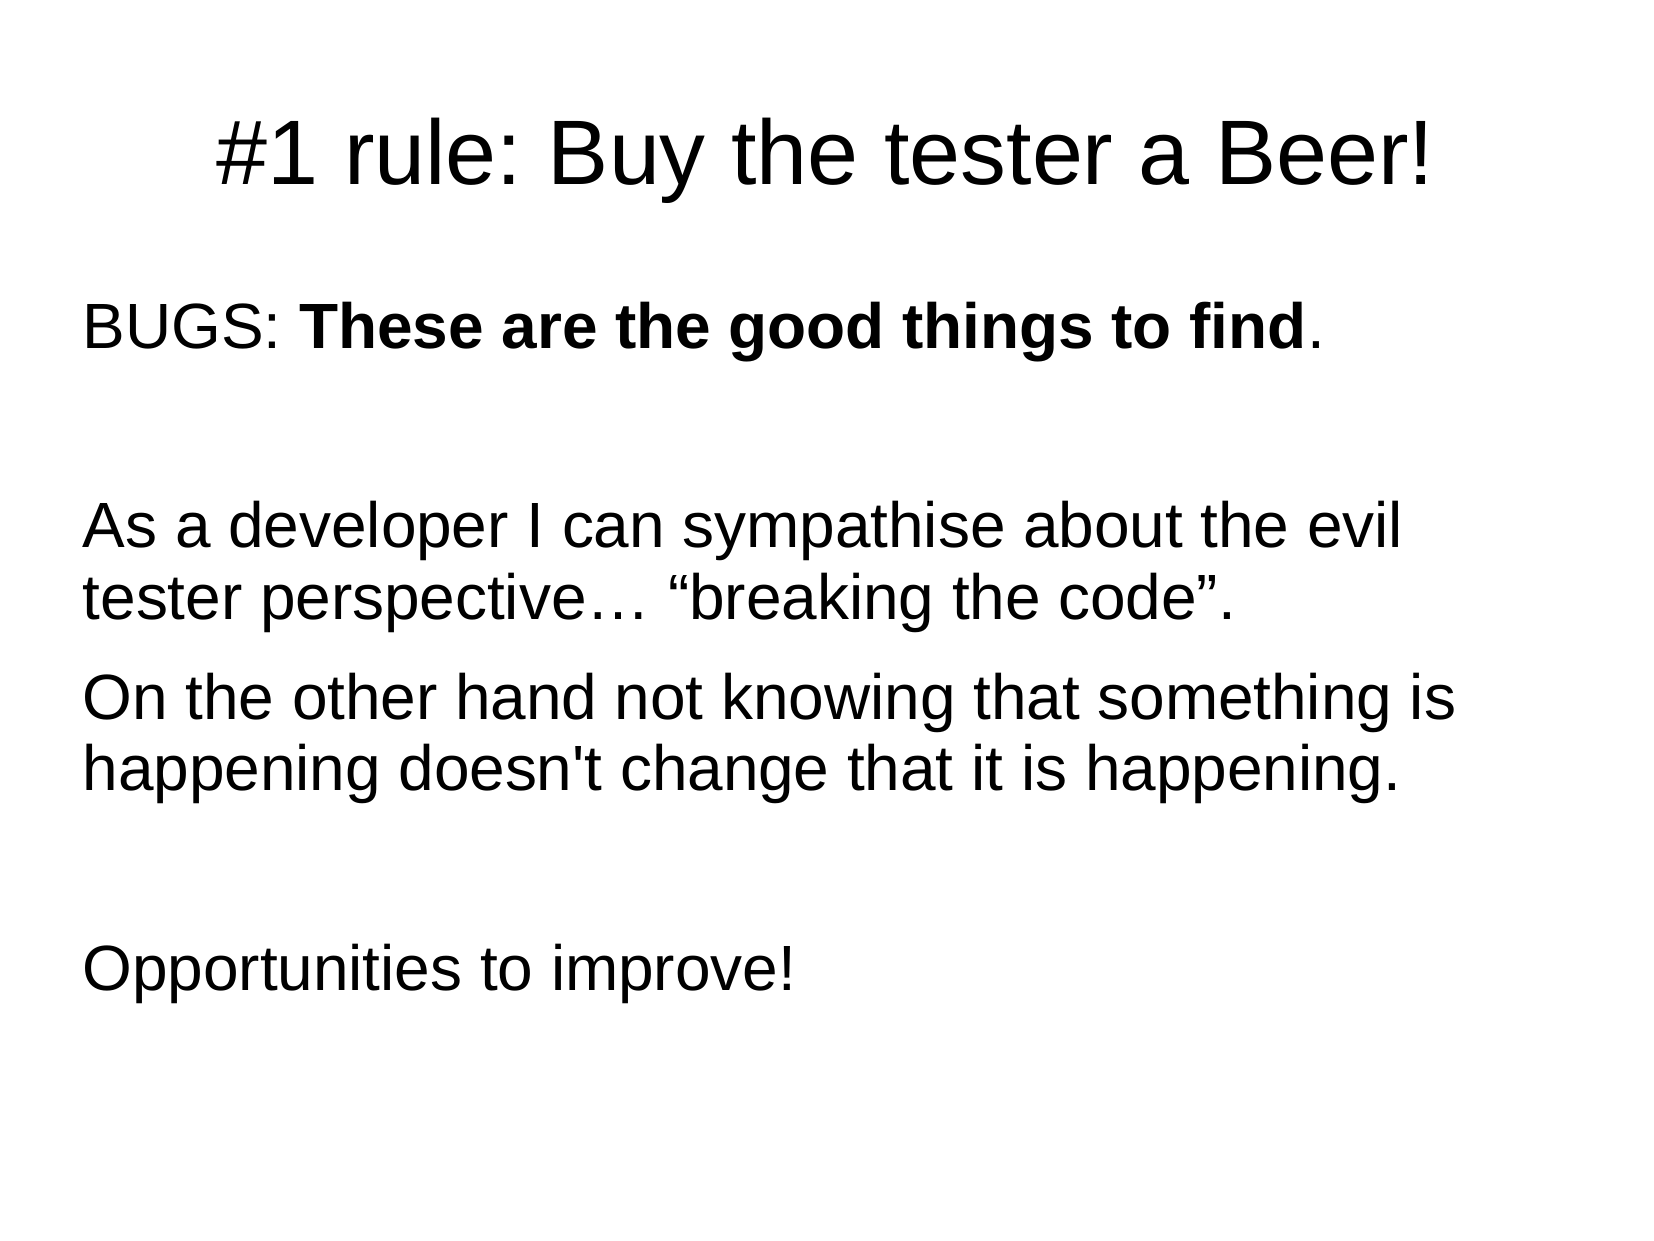

# #1 rule: Buy the tester a Beer!
BUGS: These are the good things to find.
As a developer I can sympathise about the evil tester perspective… “breaking the code”.
On the other hand not knowing that something is happening doesn't change that it is happening.
Opportunities to improve!